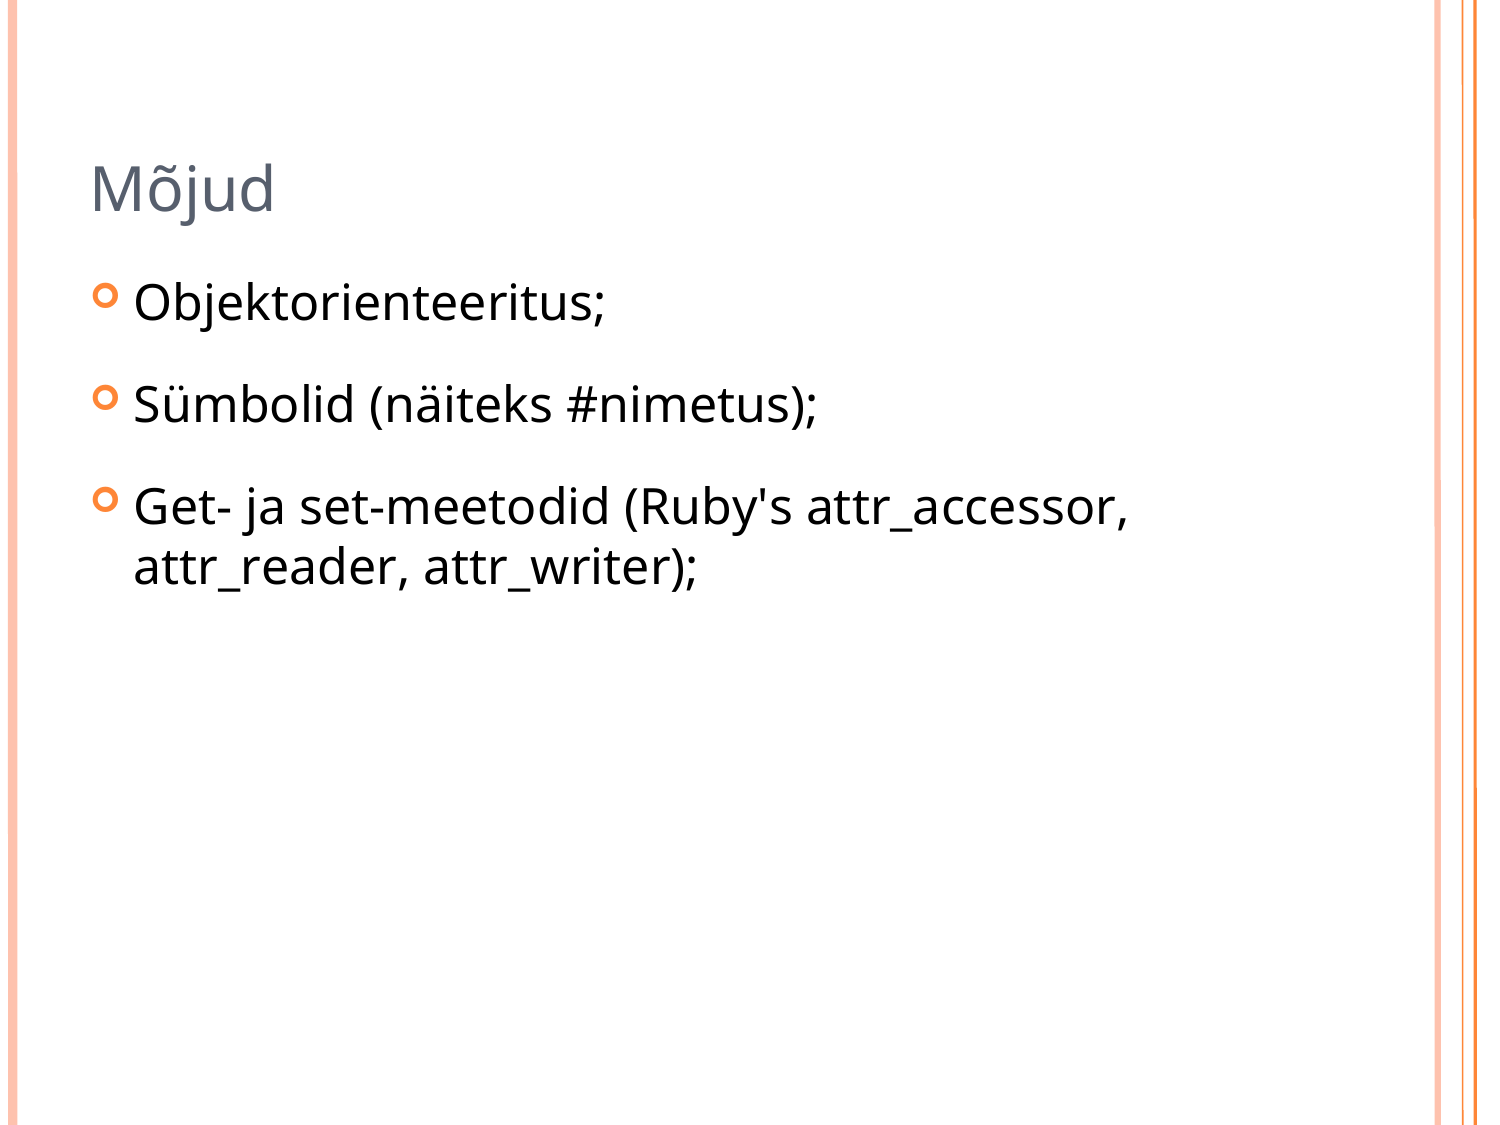

# Mõjud
Objektorienteeritus;
Sümbolid (näiteks #nimetus);
Get- ja set-meetodid (Ruby's attr_accessor, attr_reader, attr_writer);